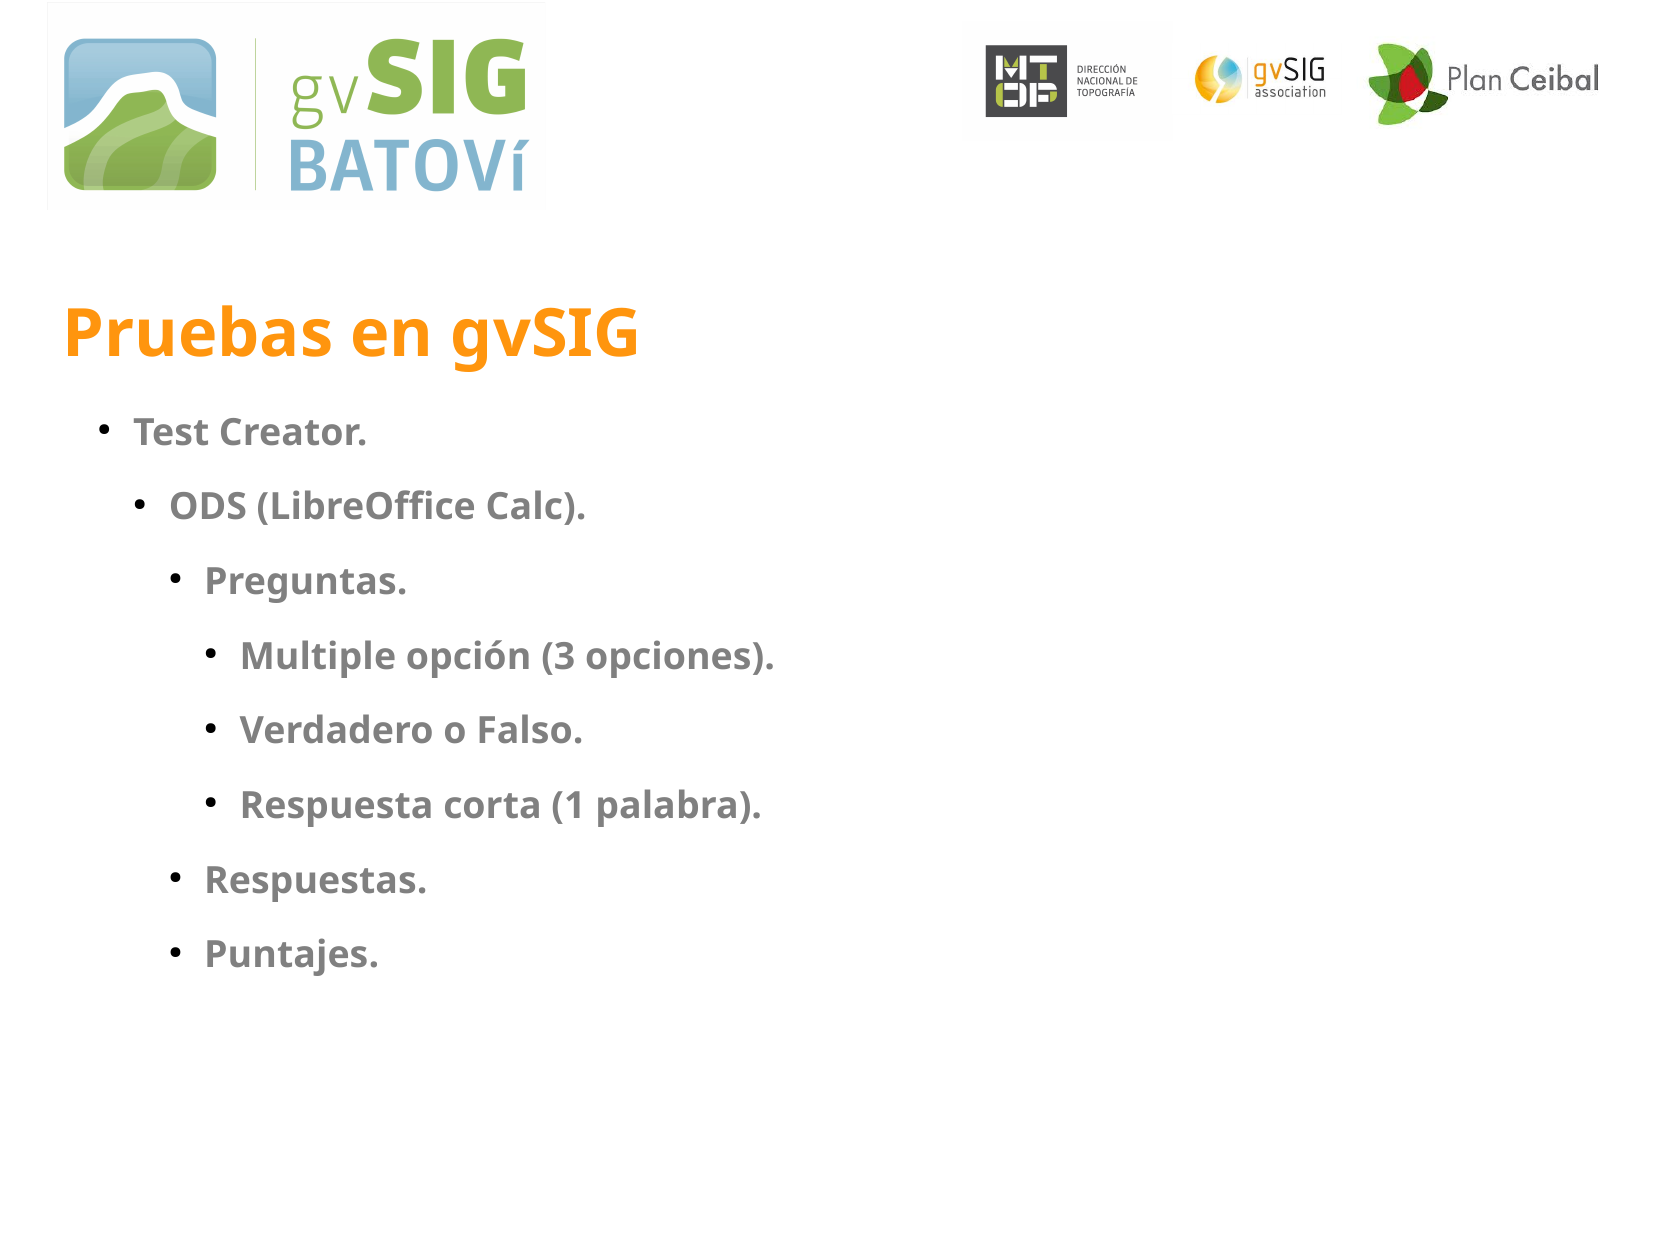

# Pruebas en gvSIG
Test Creator.
ODS (LibreOffice Calc).
Preguntas.
Multiple opción (3 opciones).
Verdadero o Falso.
Respuesta corta (1 palabra).
Respuestas.
Puntajes.